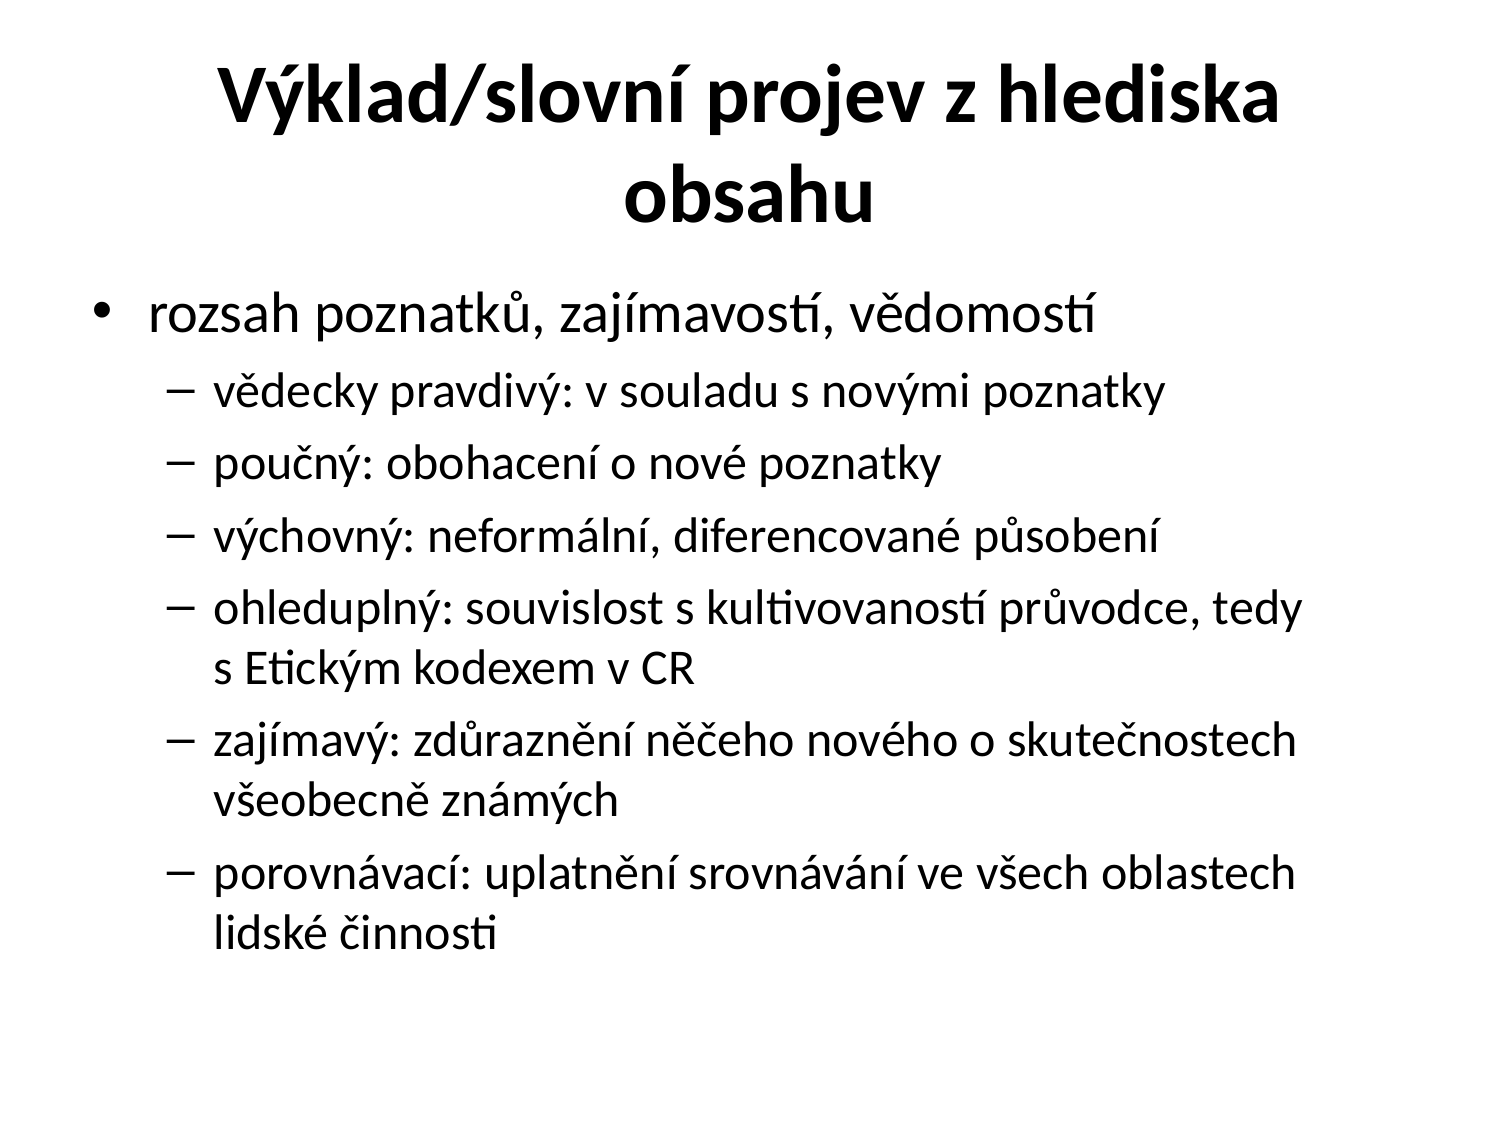

# Výklad/slovní projev z hlediska obsahu
rozsah poznatků, zajímavostí, vědomostí
vědecky pravdivý: v souladu s novými poznatky
poučný: obohacení o nové poznatky
výchovný: neformální, diferencované působení
ohleduplný: souvislost s kultivovaností průvodce, tedy
s Etickým kodexem v CR
zajímavý: zdůraznění něčeho nového o skutečnostech všeobecně známých
porovnávací: uplatnění srovnávání ve všech oblastech lidské činnosti